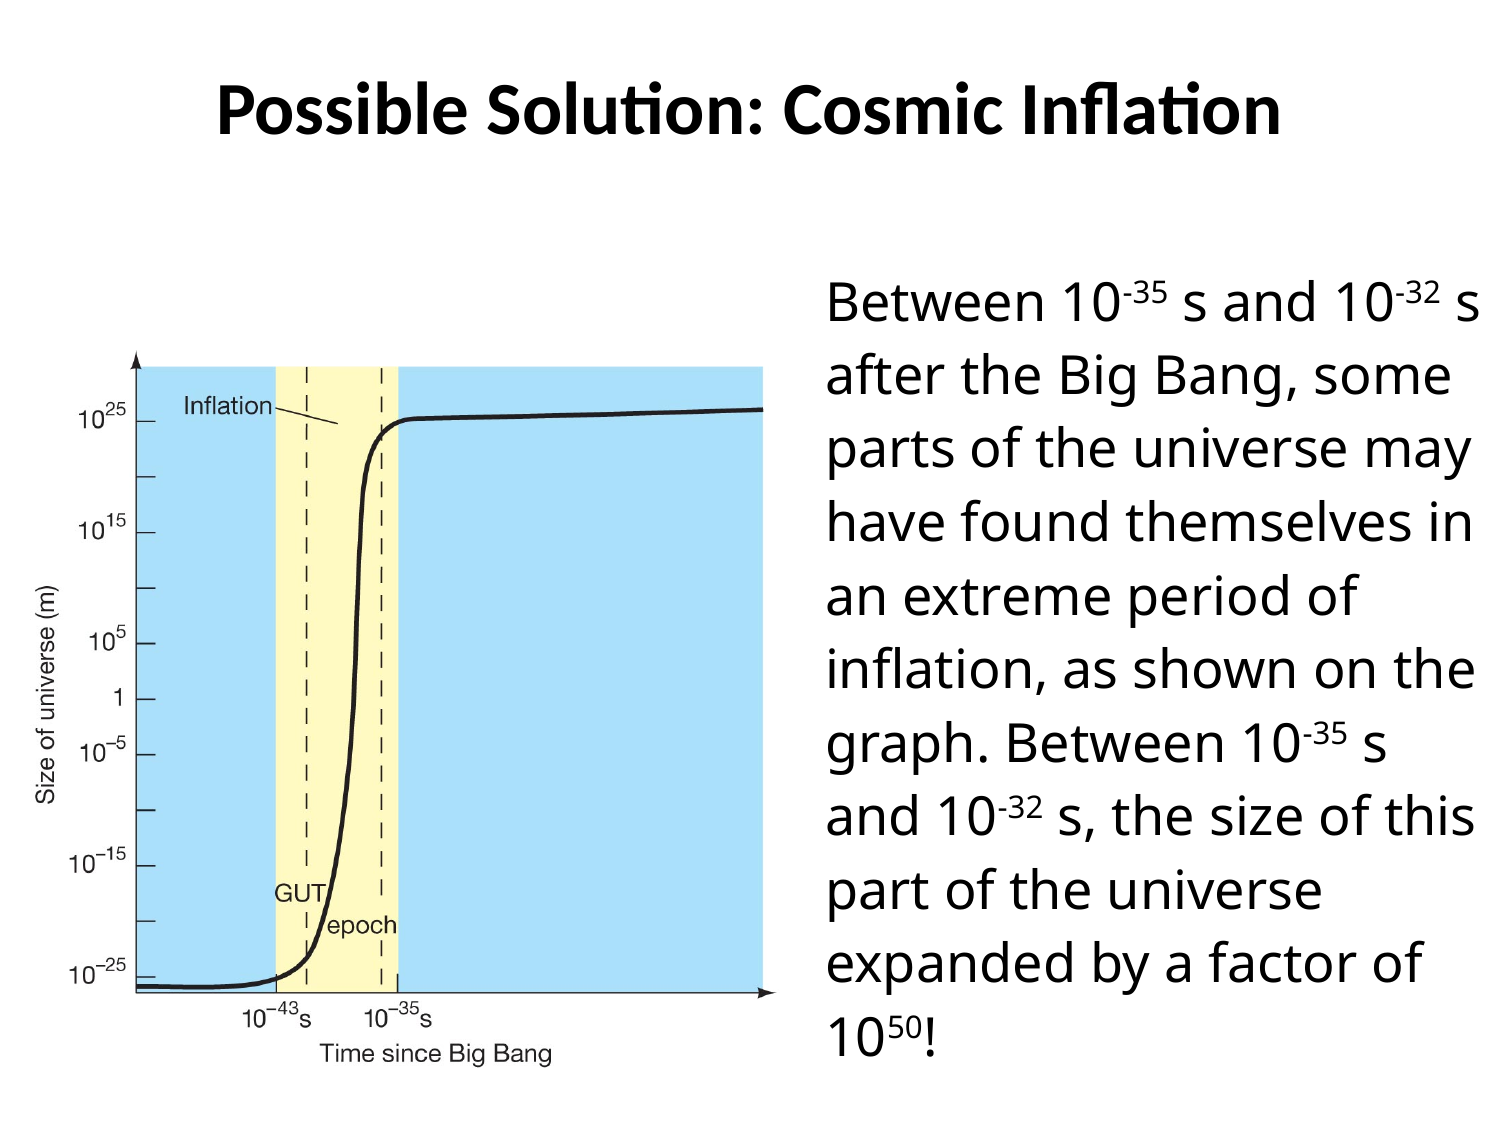

# Possible Solution: Cosmic Inflation
Between 10-35 s and 10-32 s after the Big Bang, some parts of the universe may have found themselves in an extreme period of inflation, as shown on the graph. Between 10-35 s and 10-32 s, the size of this part of the universe expanded by a factor of 1050!